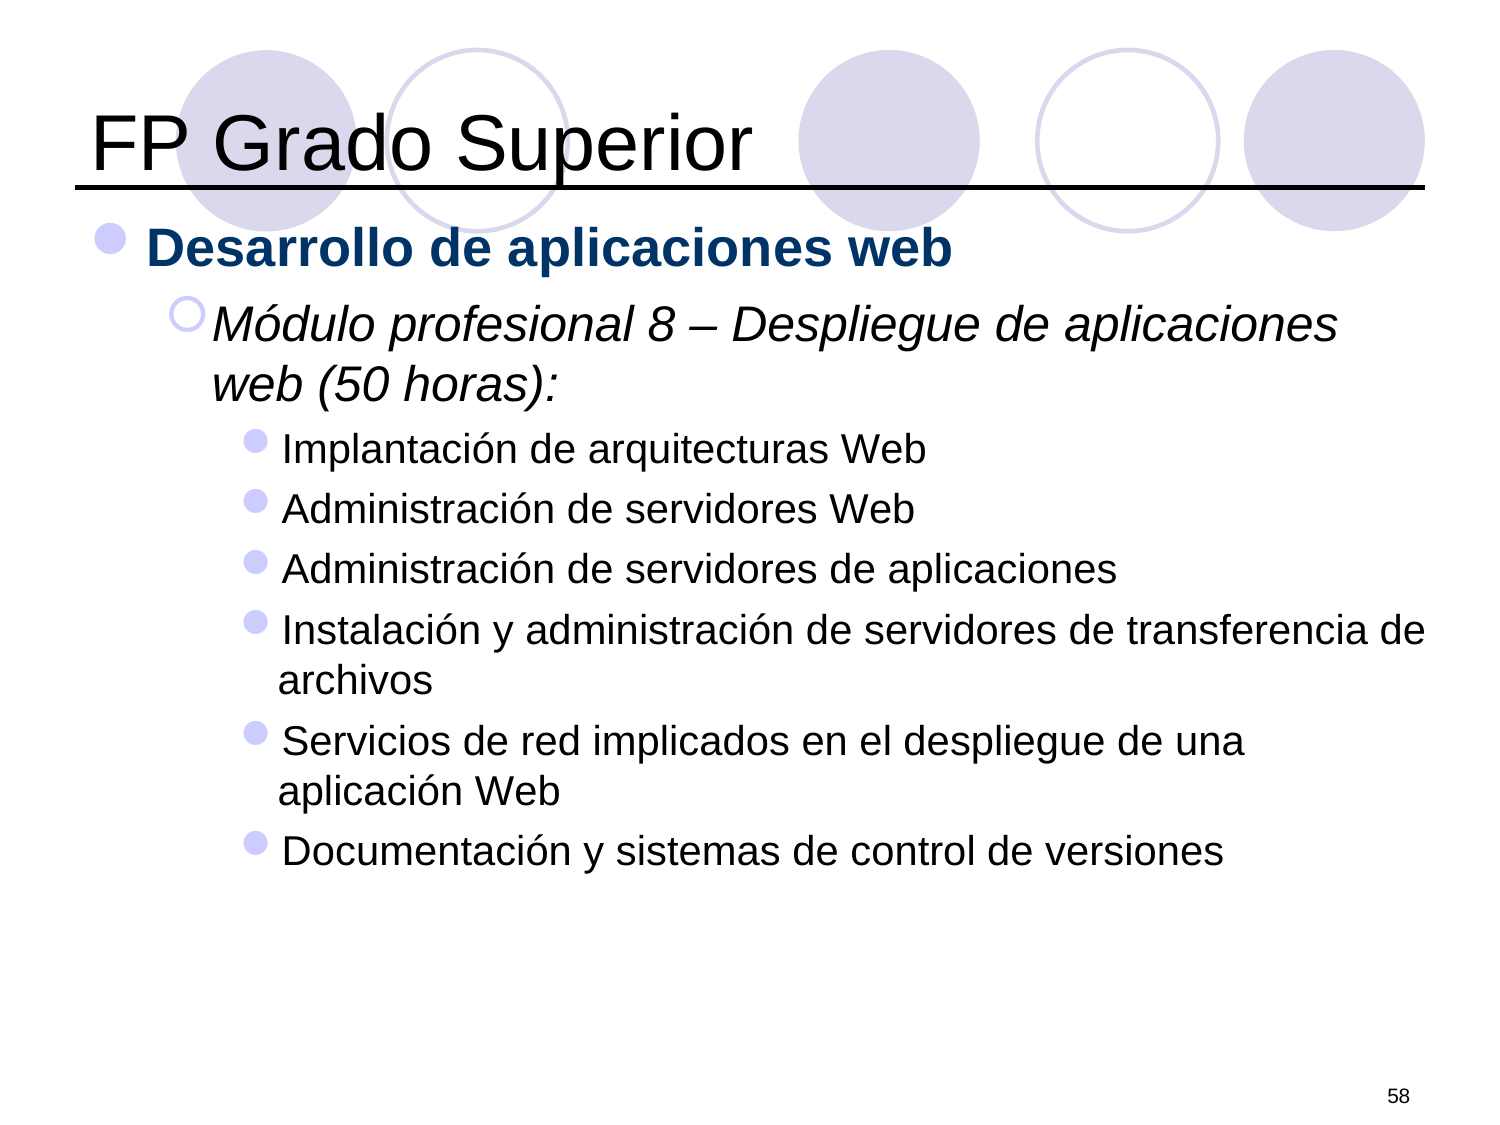

# FP Grado Superior
Desarrollo de aplicaciones web
Módulo profesional 8 – Despliegue de aplicaciones web (50 horas):
Implantación de arquitecturas Web
Administración de servidores Web
Administración de servidores de aplicaciones
Instalación y administración de servidores de transferencia de archivos
Servicios de red implicados en el despliegue de una aplicación Web
Documentación y sistemas de control de versiones